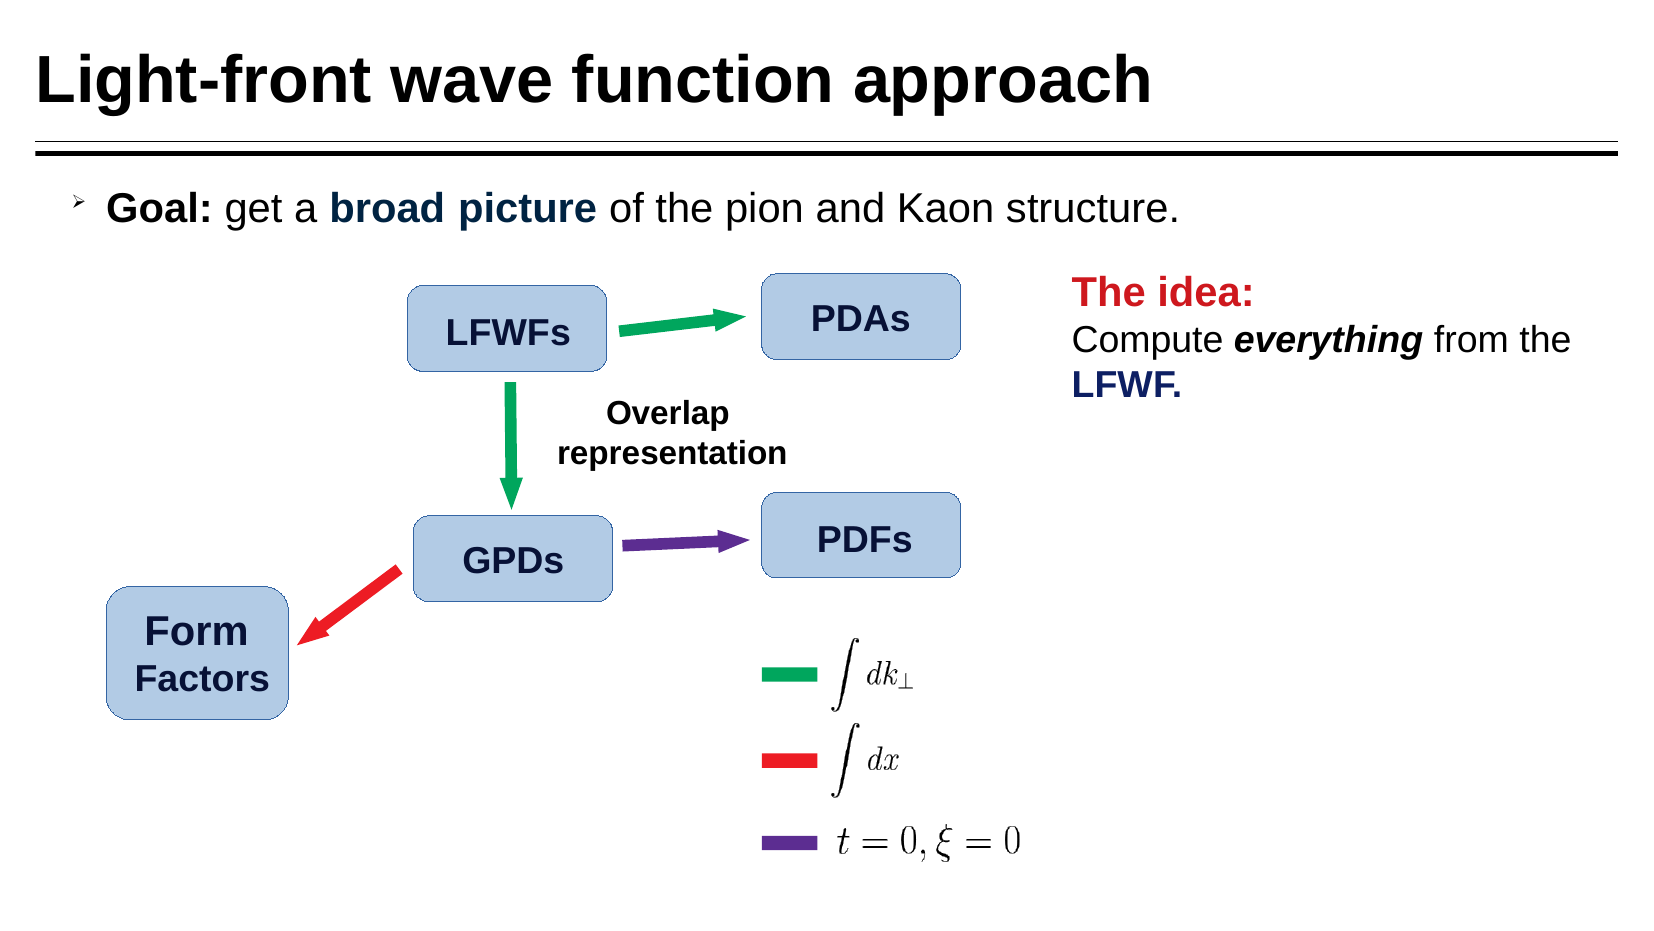

Light-front wave function approach
Goal: get a broad picture of the pion and Kaon structure.
The idea:
Compute everything from the LFWF.
PDAs
LFWFs
Overlap
representation
PDFs
GPDs
Form
Factors